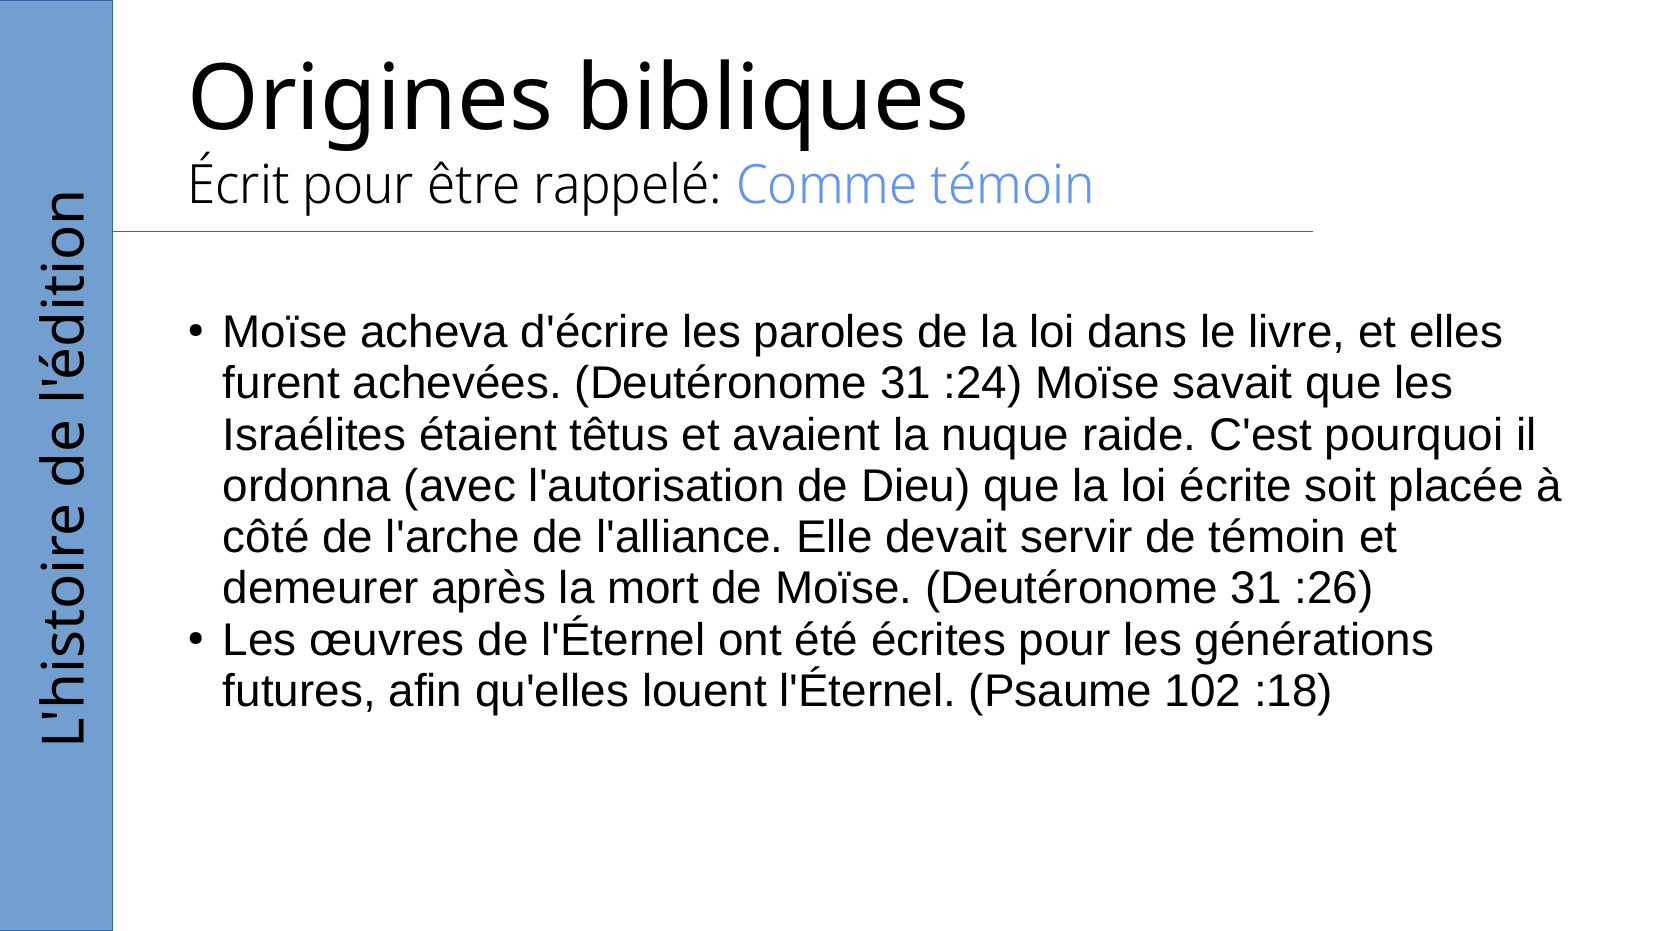

# Origines bibliques
Écrit pour être rappelé: Comme témoin
Moïse acheva d'écrire les paroles de la loi dans le livre, et elles furent achevées. (Deutéronome 31 :24) Moïse savait que les Israélites étaient têtus et avaient la nuque raide. C'est pourquoi il ordonna (avec l'autorisation de Dieu) que la loi écrite soit placée à côté de l'arche de l'alliance. Elle devait servir de témoin et demeurer après la mort de Moïse. (Deutéronome 31 :26)
Les œuvres de l'Éternel ont été écrites pour les générations futures, afin qu'elles louent l'Éternel. (Psaume 102 :18)
L'histoire de l'édition